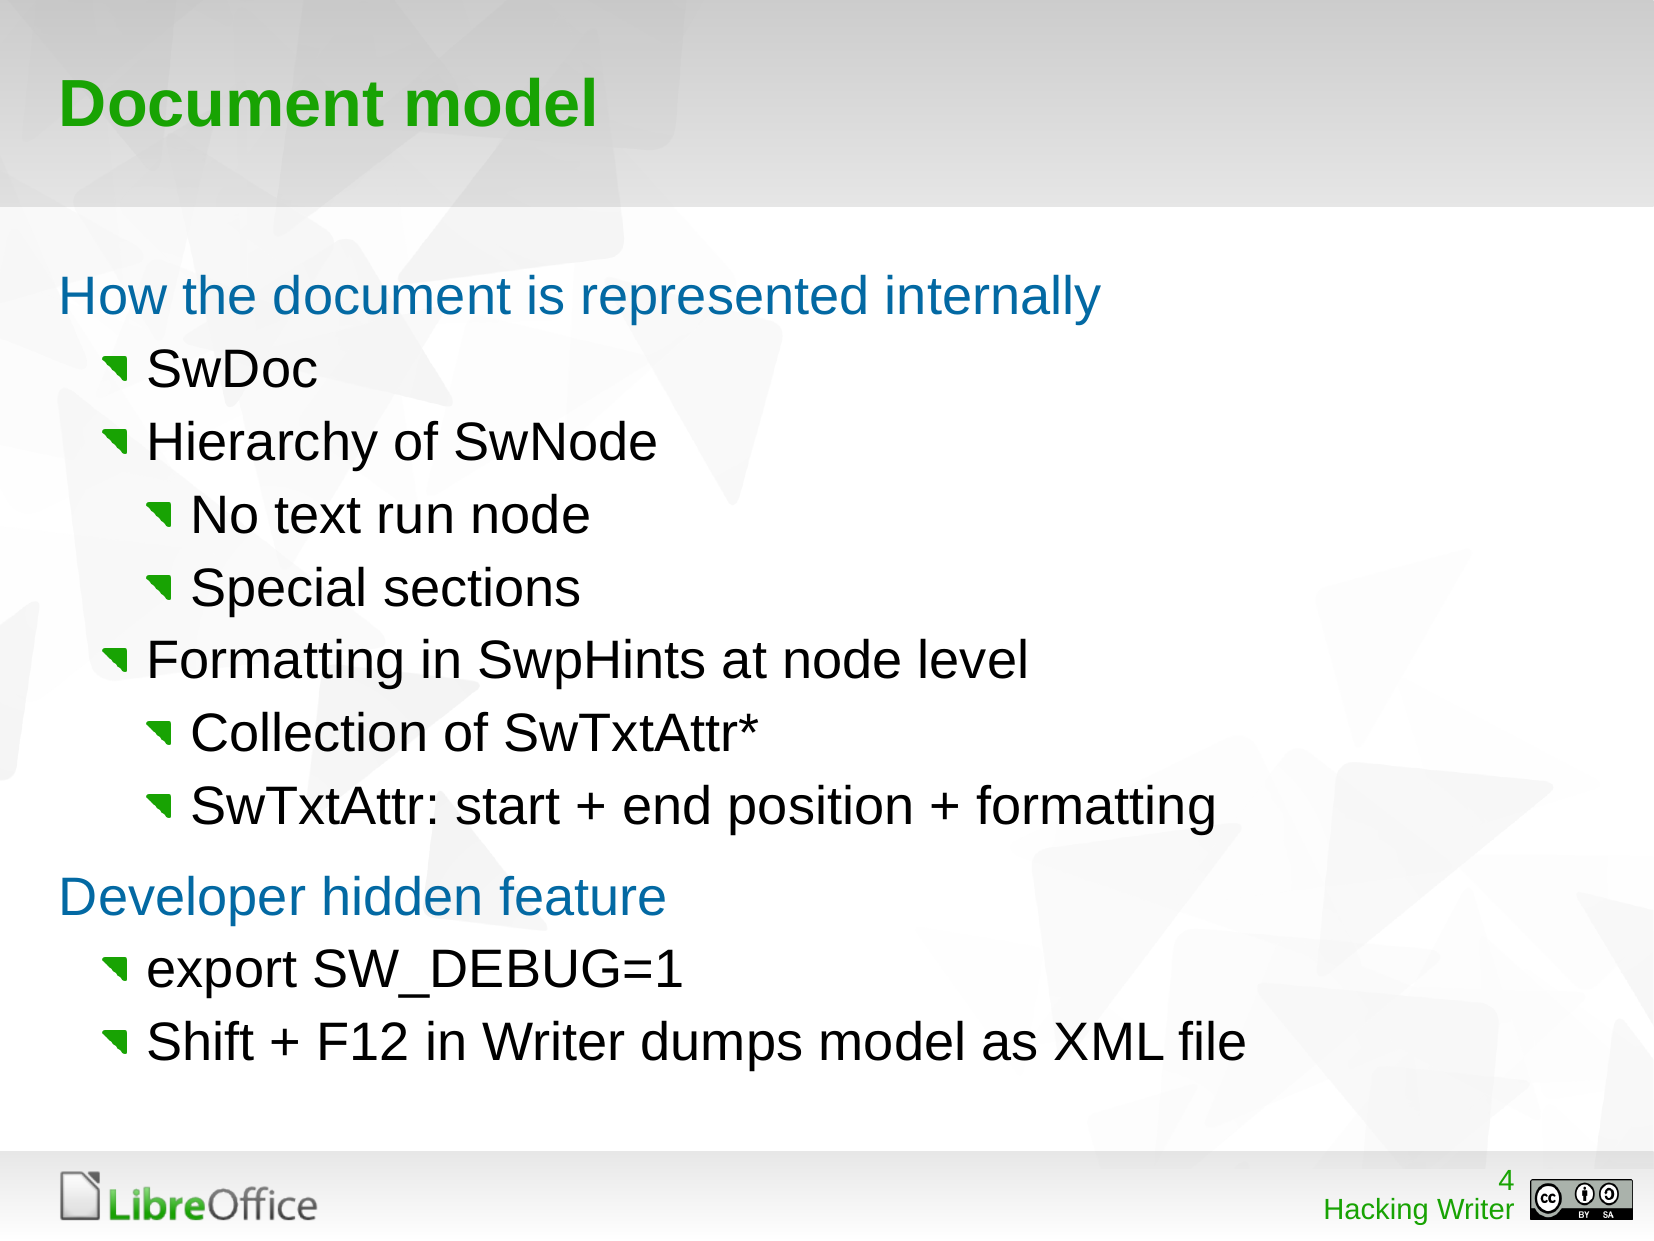

# Document model
How the document is represented internally
SwDoc
Hierarchy of SwNode
No text run node
Special sections
Formatting in SwpHints at node level
Collection of SwTxtAttr*
SwTxtAttr: start + end position + formatting
Developer hidden feature
export SW_DEBUG=1
Shift + F12 in Writer dumps model as XML file
4
Hacking Writer